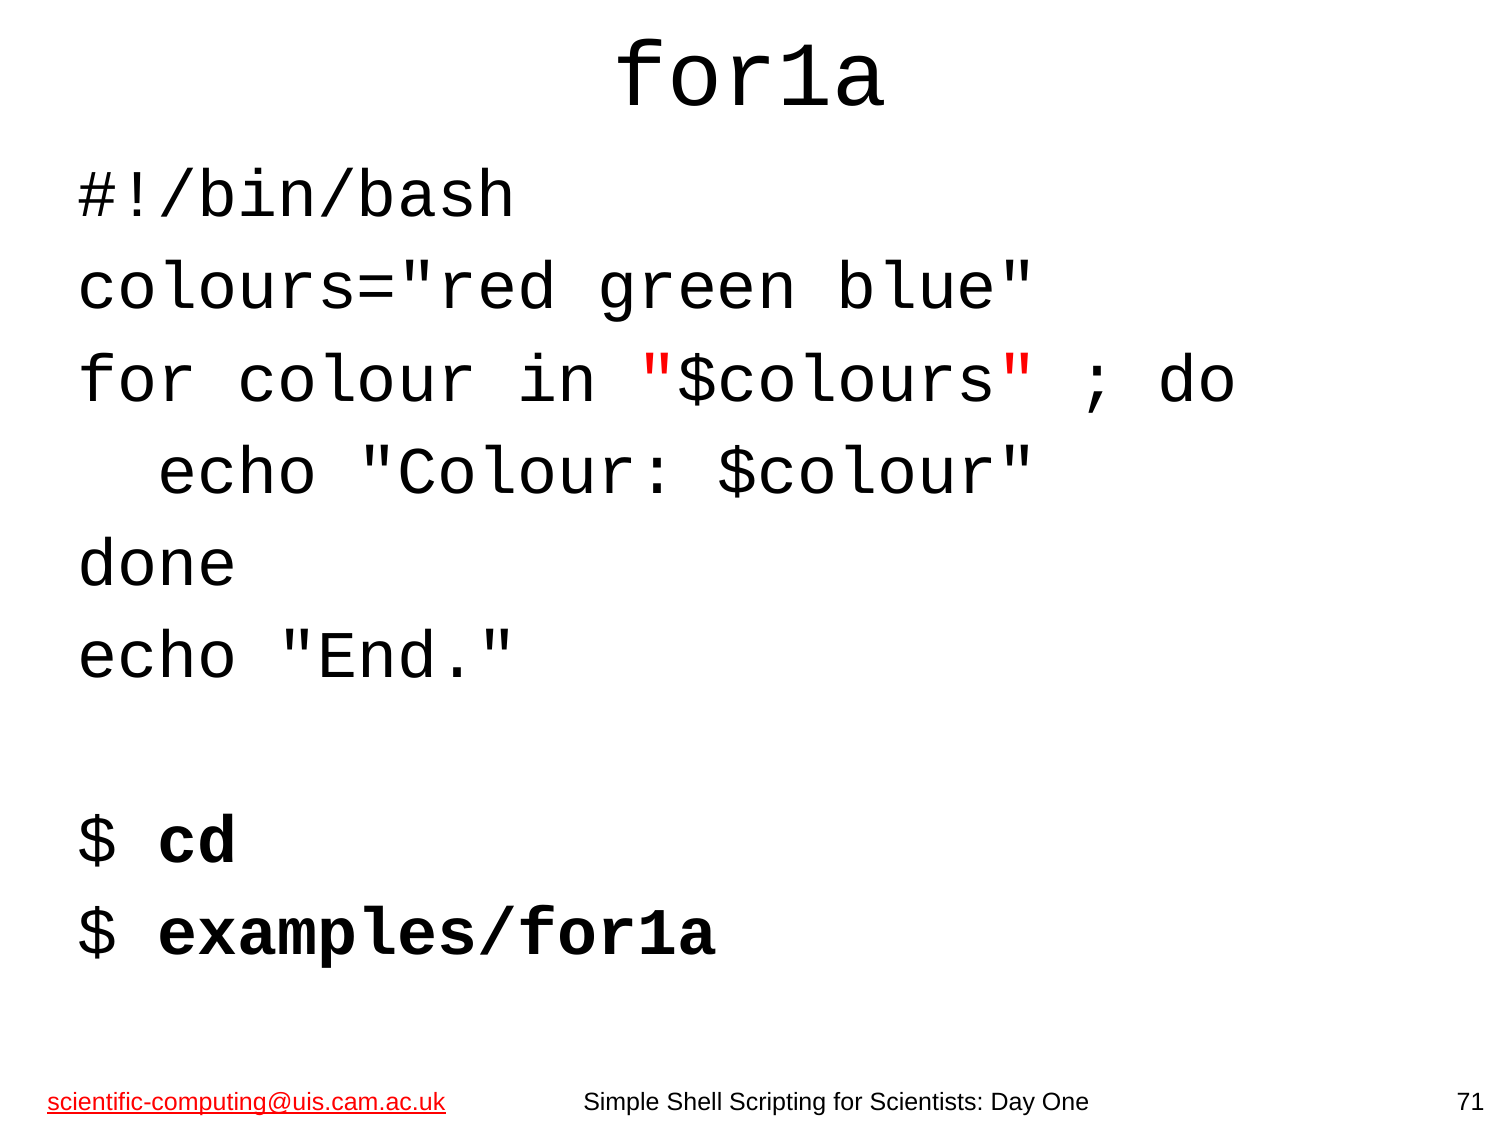

# for1a
#!/bin/bash
colours="red green blue"
for colour in "$colours" ; do
 echo "Colour: $colour"
done
echo "End."
$ cd
$ examples/for1a
Python for absolute beginners
71